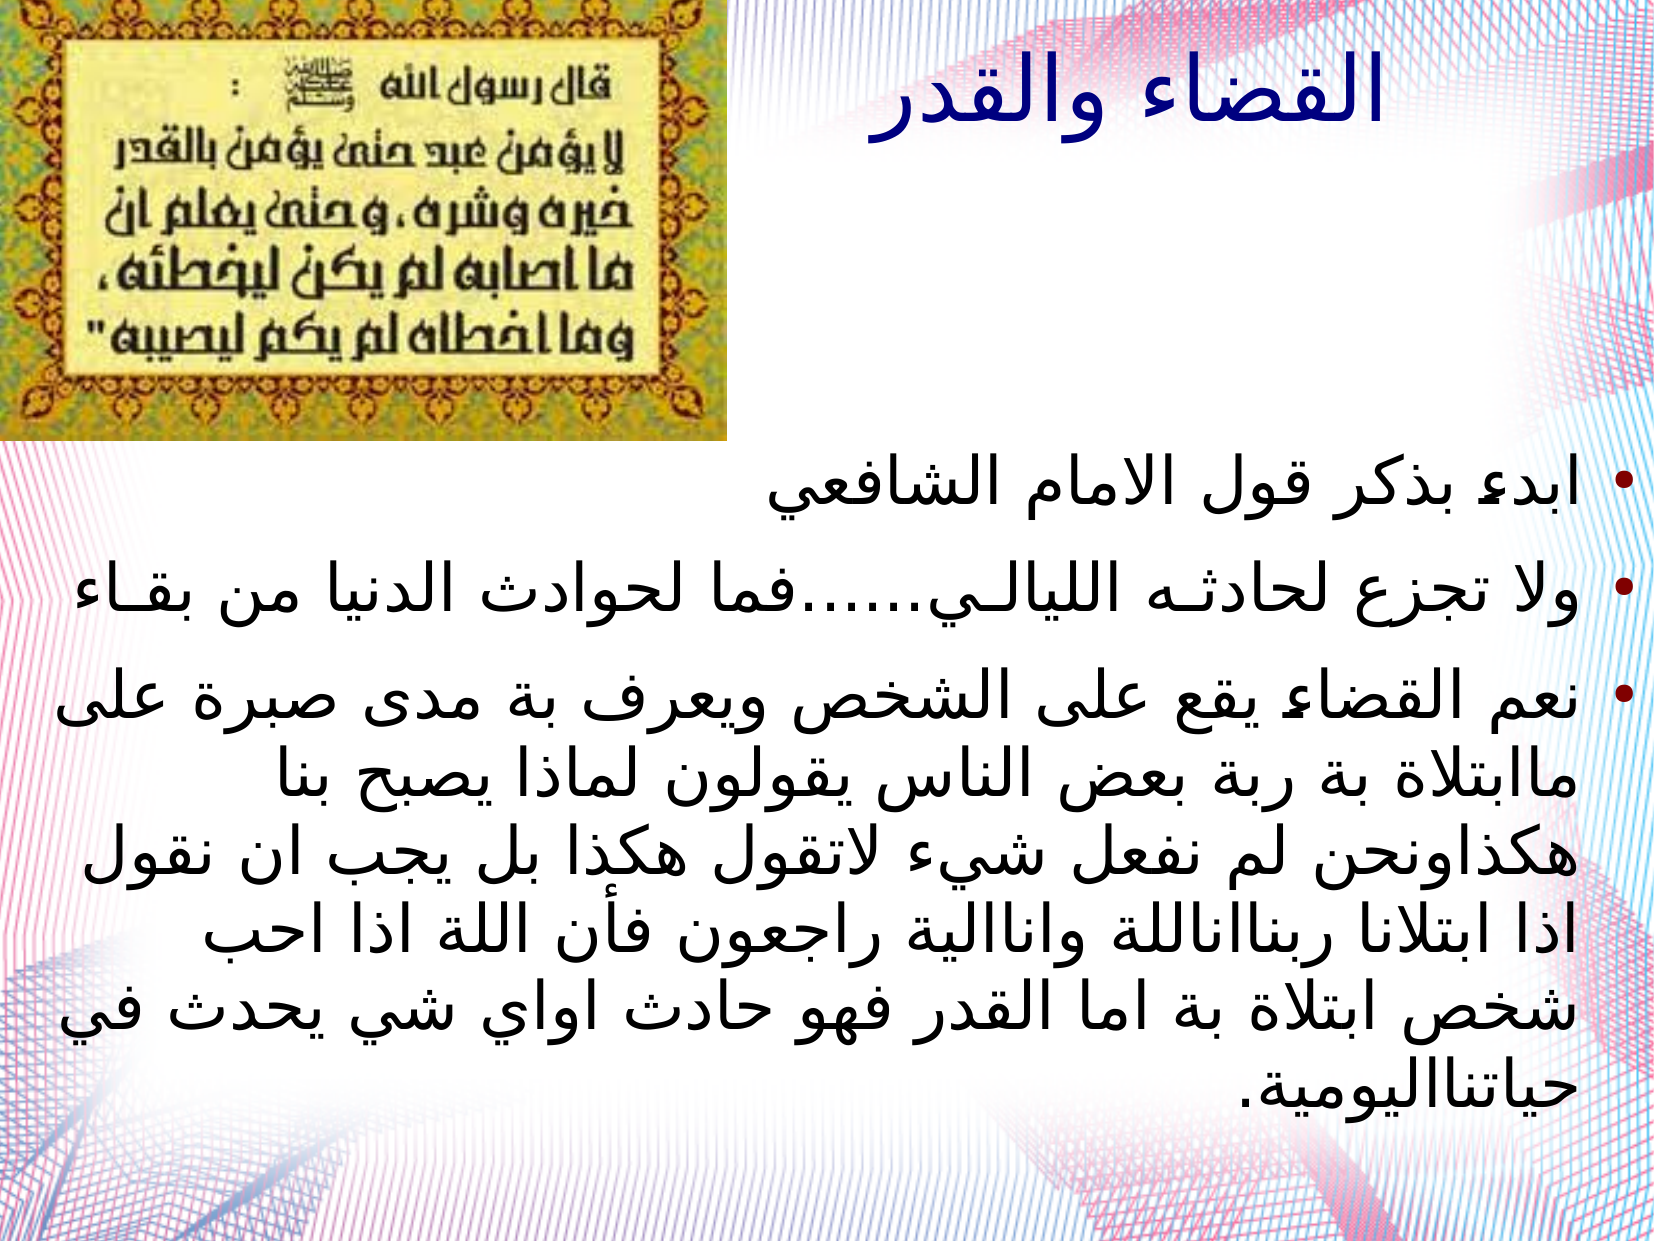

# القضاء والقدر
ابدء بذكر قول الامام الشافعي
ولا تجزع لحادثـه الليالـي......فما لحوادث الدنيا من بقـاء
نعم القضاء يقع على الشخص ويعرف بة مدى صبرة على ماابتلاة بة ربة بعض الناس يقولون لماذا يصبح بنا هكذاونحن لم نفعل شيء لاتقول هكذا بل يجب ان نقول اذا ابتلانا ربنااناللة واناالية راجعون فأن اللة اذا احب شخص ابتلاة بة اما القدر فهو حادث اواي شي يحدث في حياتنااليومية.